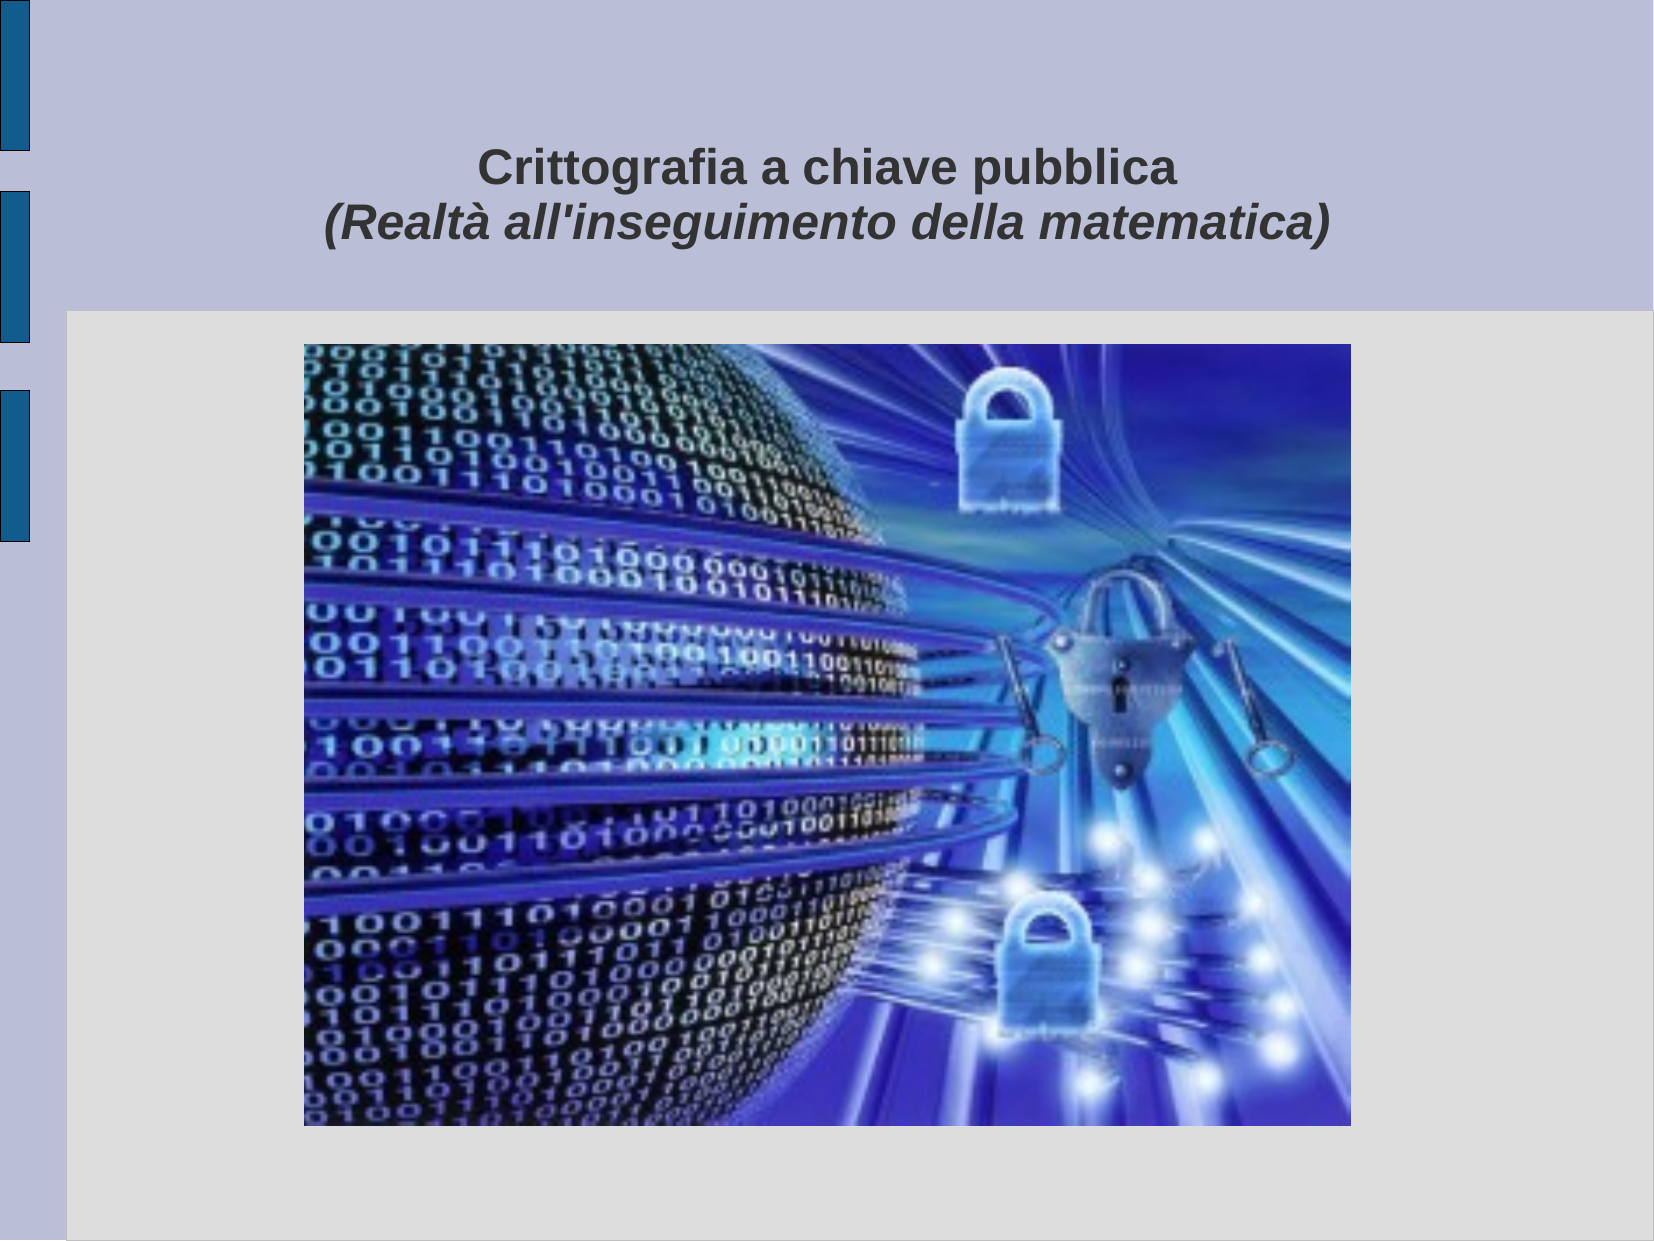

# Crittografia a chiave pubblica (Realtà all'inseguimento della matematica)